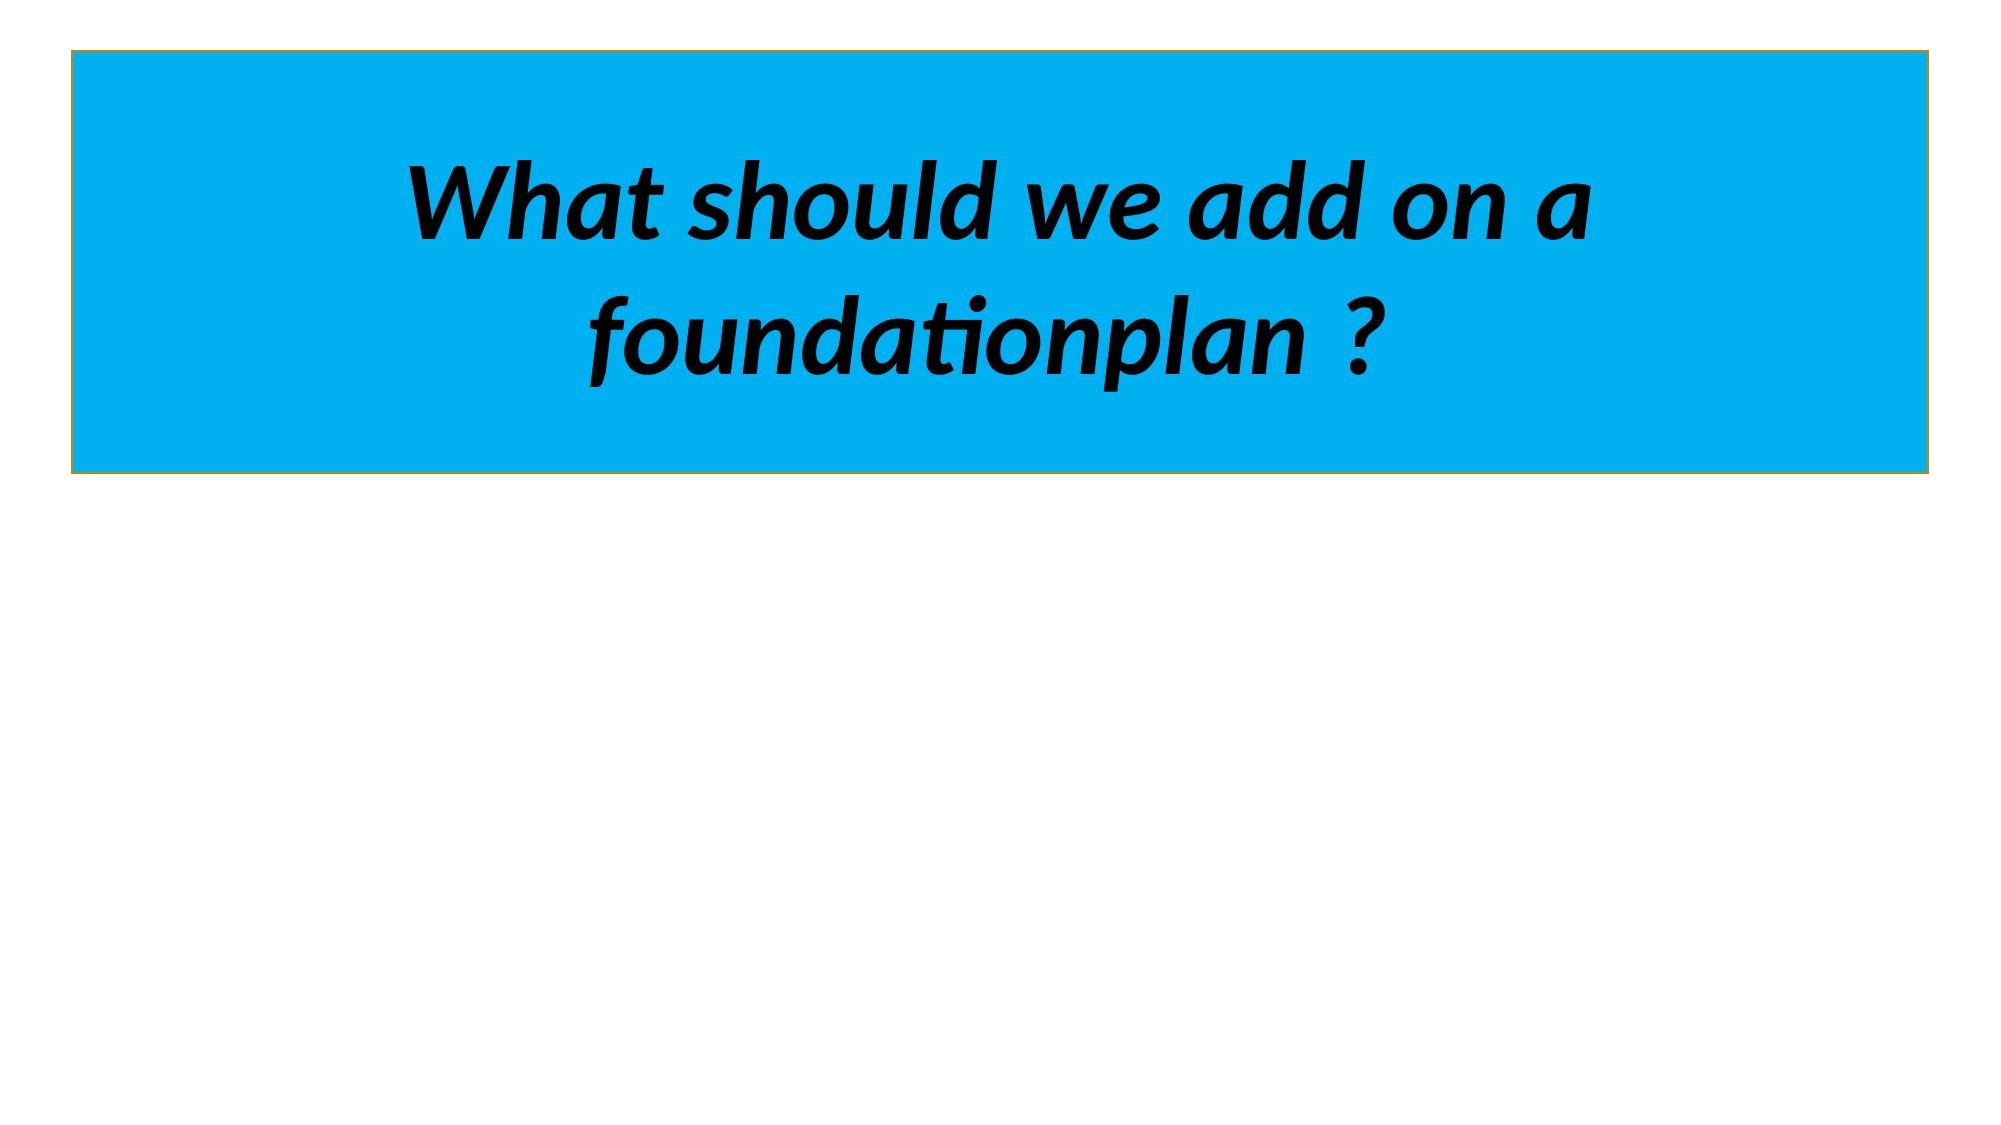

What should we add on a foundationplan ?